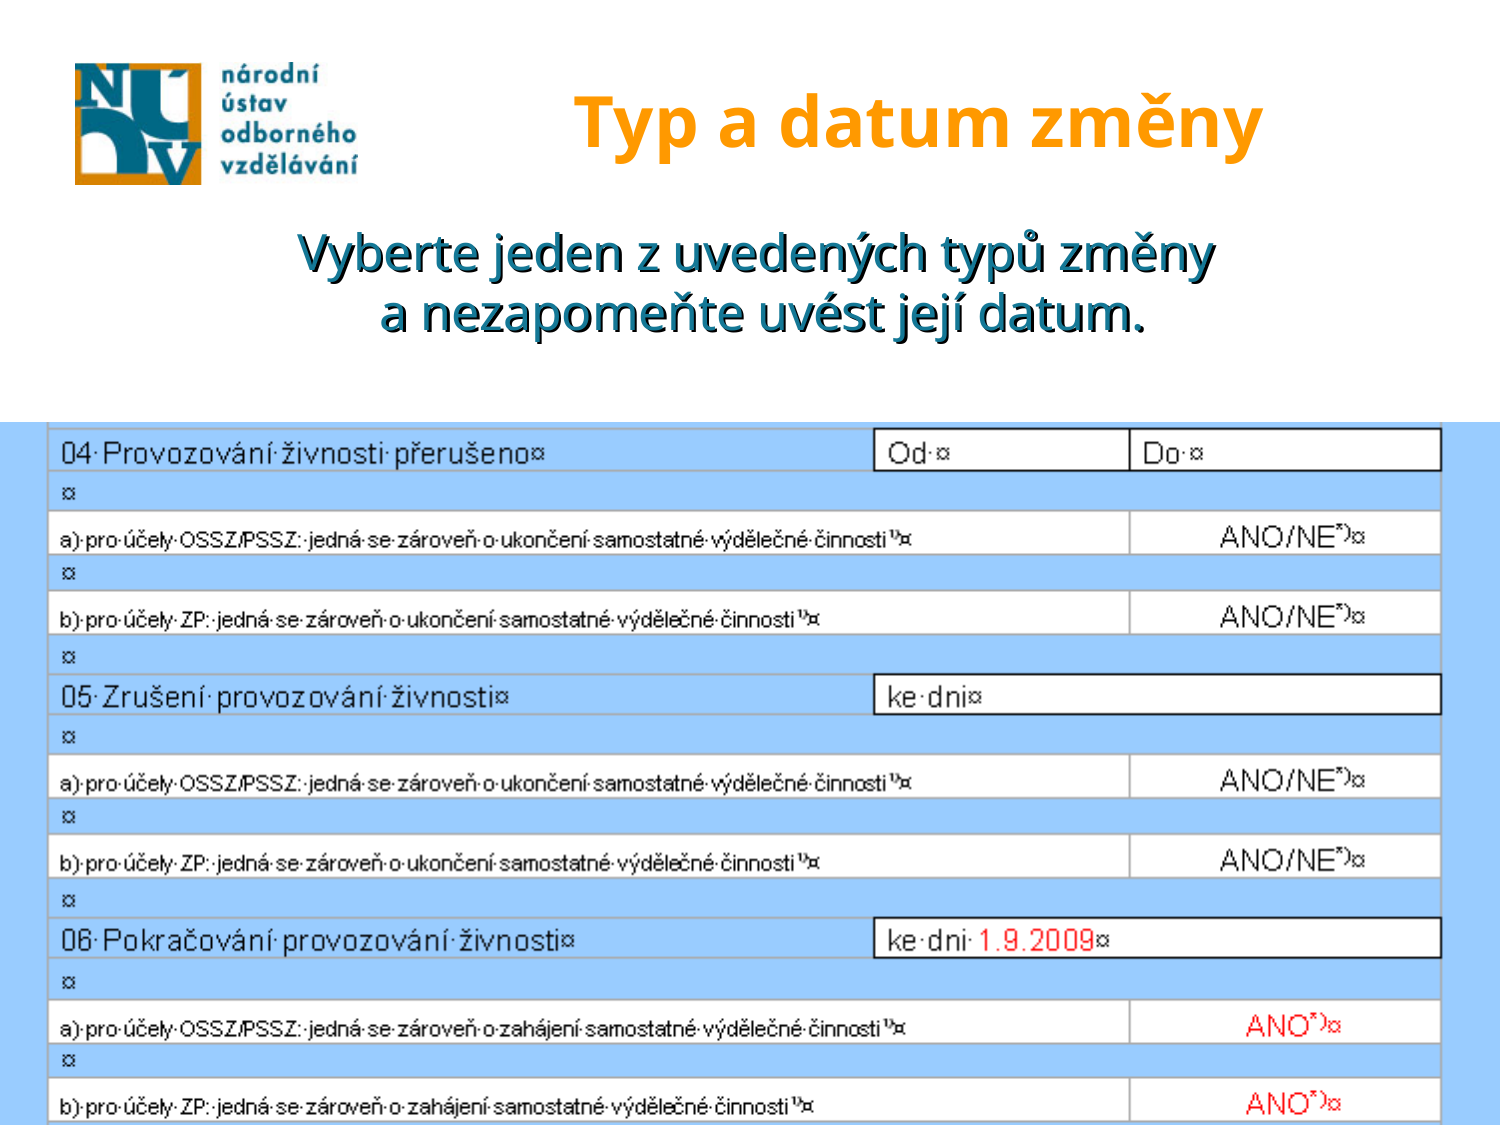

# Typ a datum změny
Vyberte jeden z uvedených typů změny
a nezapomeňte uvést její datum.